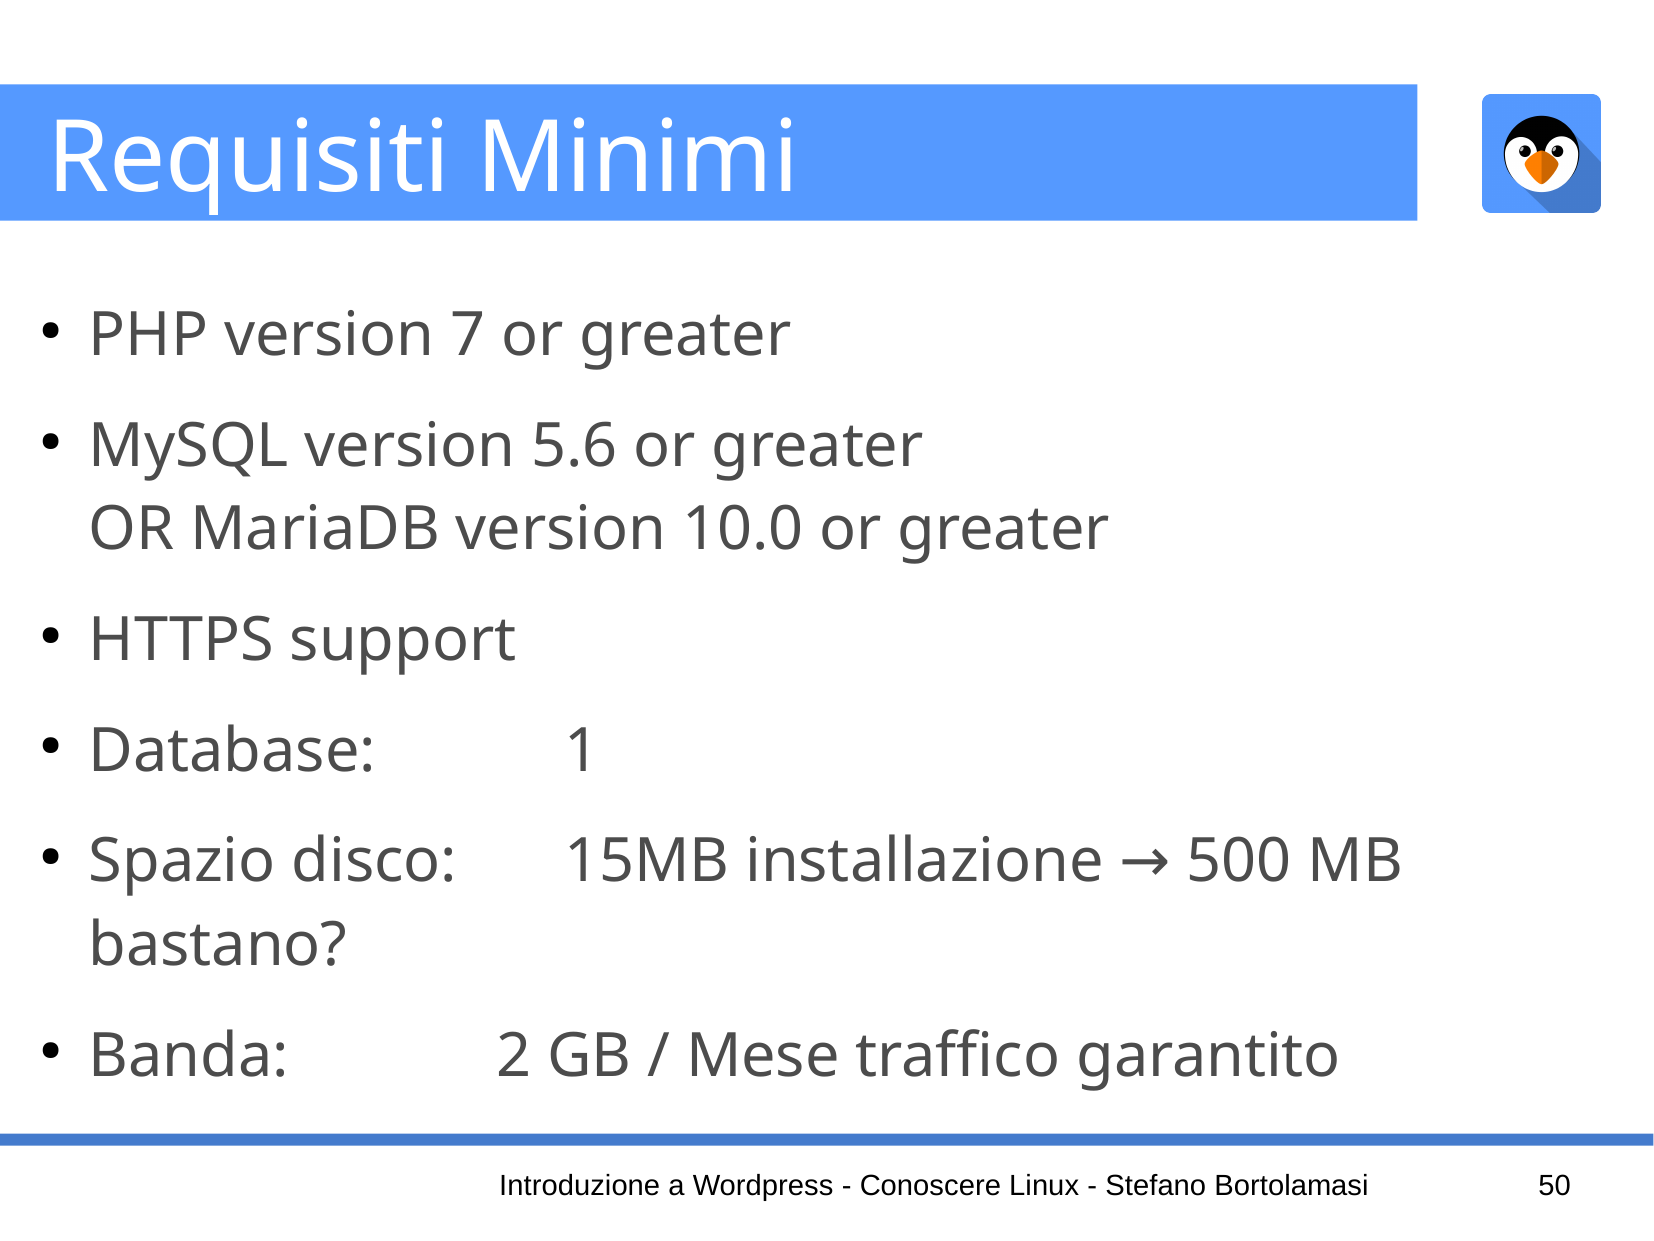

# Requisiti Minimi
PHP version 7 or greater
MySQL version 5.6 or greater
OR MariaDB version 10.0 or greater
HTTPS support
Database: 			1
Spazio disco: 		15MB installazione → 500 MB bastano?
Banda:				2 GB / Mese traffico garantito
Introduzione a Wordpress - Conoscere Linux - Stefano Bortolamasi
50